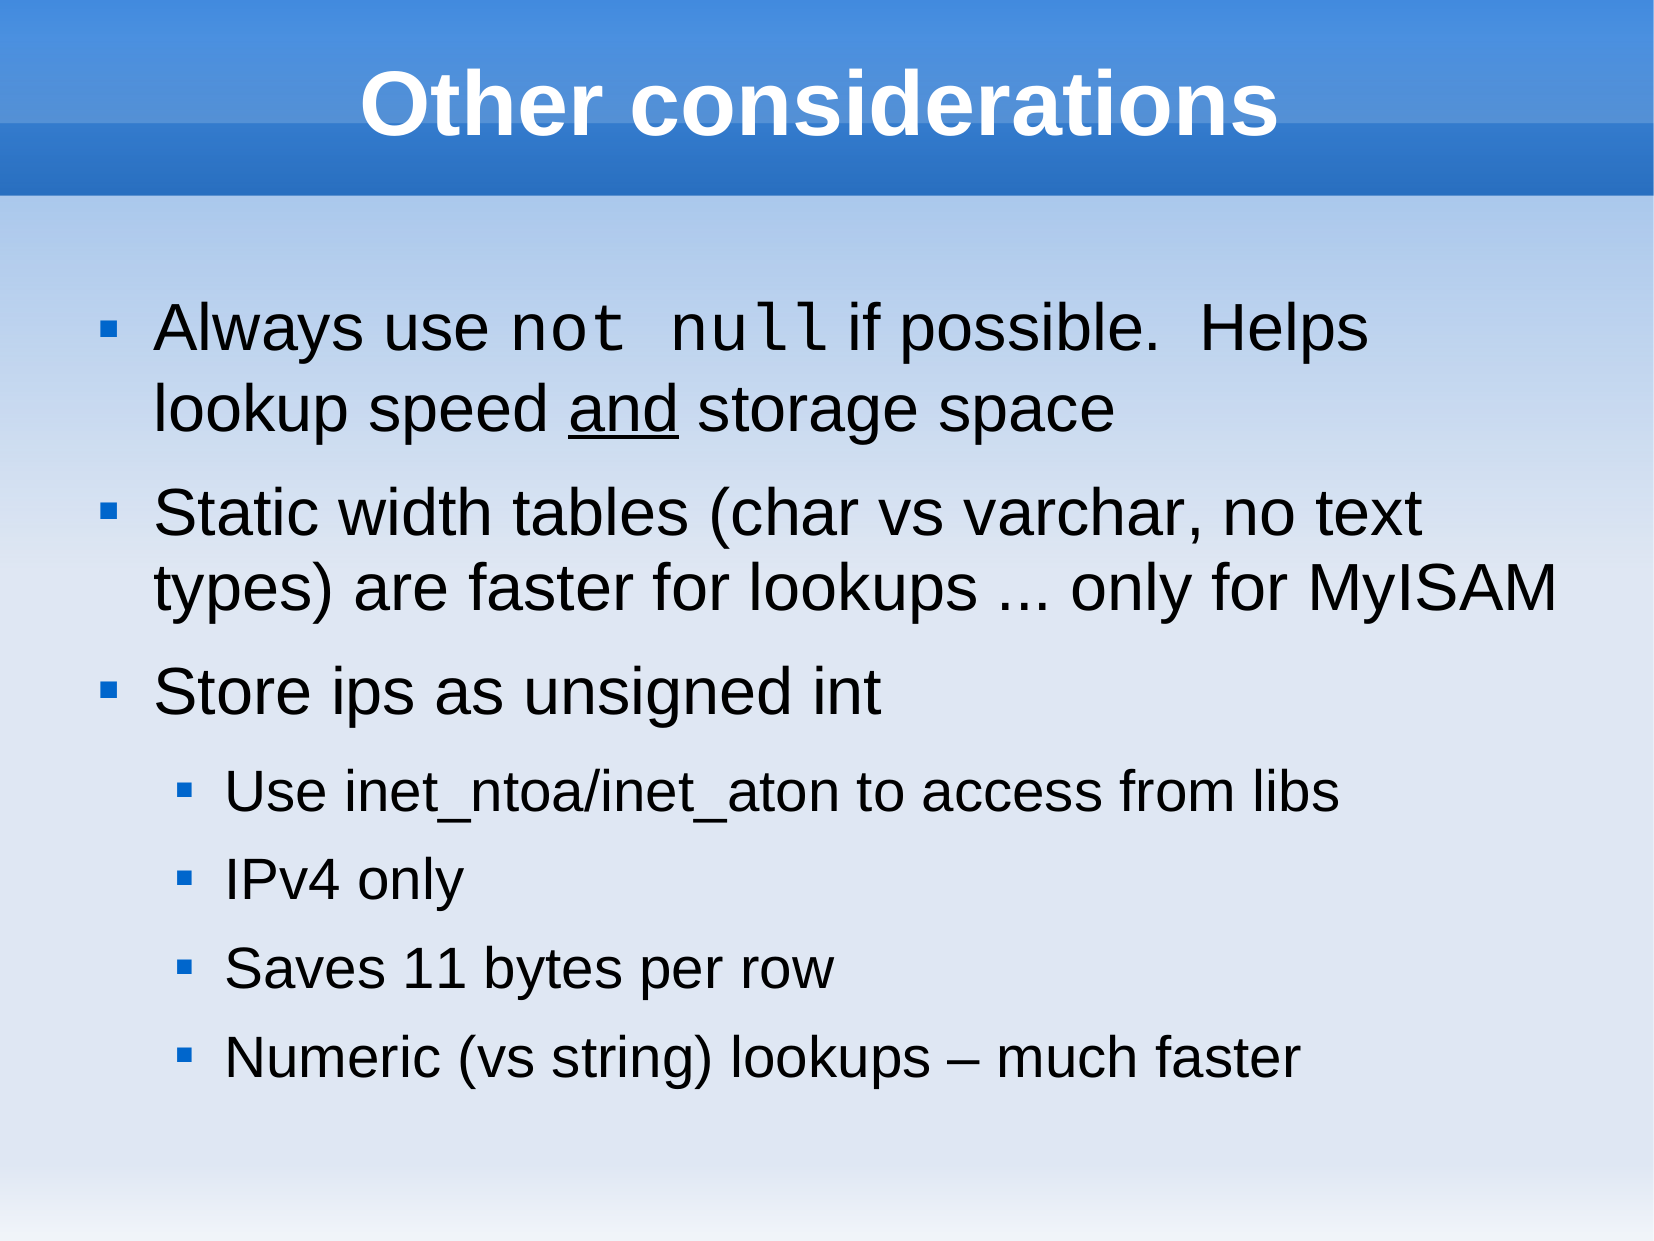

# Other considerations
Always use not null if possible. Helps lookup speed and storage space
Static width tables (char vs varchar, no text types) are faster for lookups ... only for MyISAM
Store ips as unsigned int
Use inet_ntoa/inet_aton to access from libs
IPv4 only
Saves 11 bytes per row
Numeric (vs string) lookups – much faster